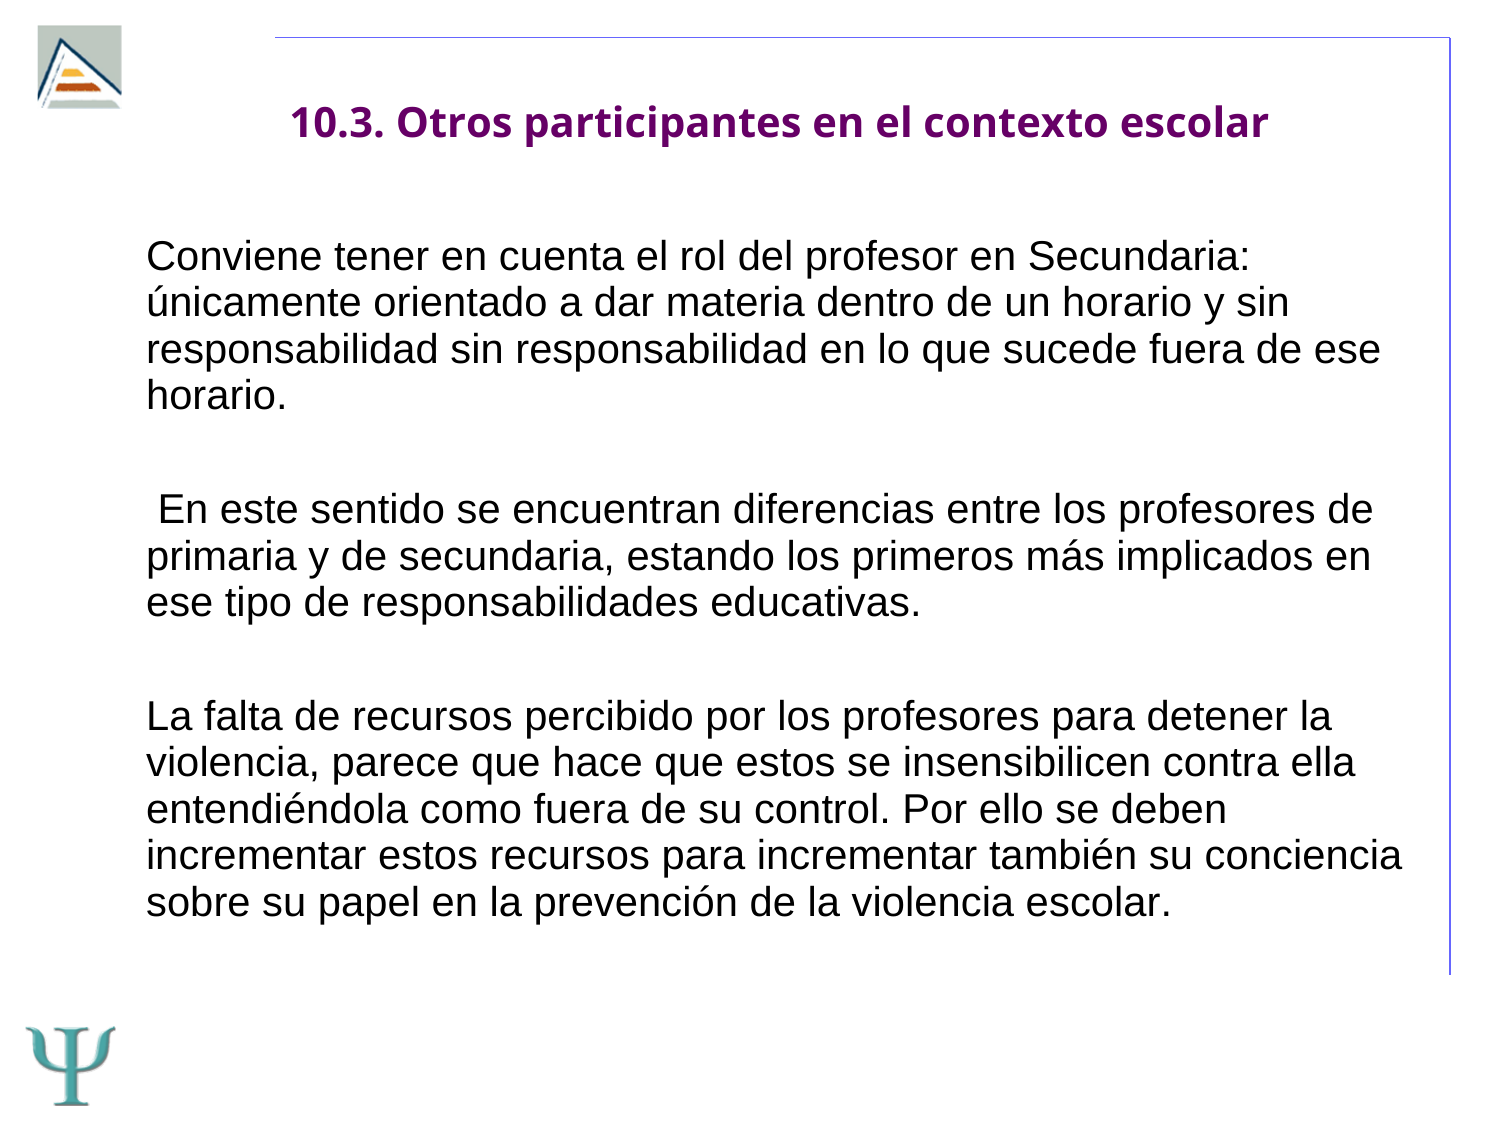

# 10.3. Otros participantes en el contexto escolar
	Conviene tener en cuenta el rol del profesor en Secundaria: únicamente orientado a dar materia dentro de un horario y sin responsabilidad sin responsabilidad en lo que sucede fuera de ese horario.
	 En este sentido se encuentran diferencias entre los profesores de primaria y de secundaria, estando los primeros más implicados en ese tipo de responsabilidades educativas.
	La falta de recursos percibido por los profesores para detener la violencia, parece que hace que estos se insensibilicen contra ella entendiéndola como fuera de su control. Por ello se deben incrementar estos recursos para incrementar también su conciencia sobre su papel en la prevención de la violencia escolar.